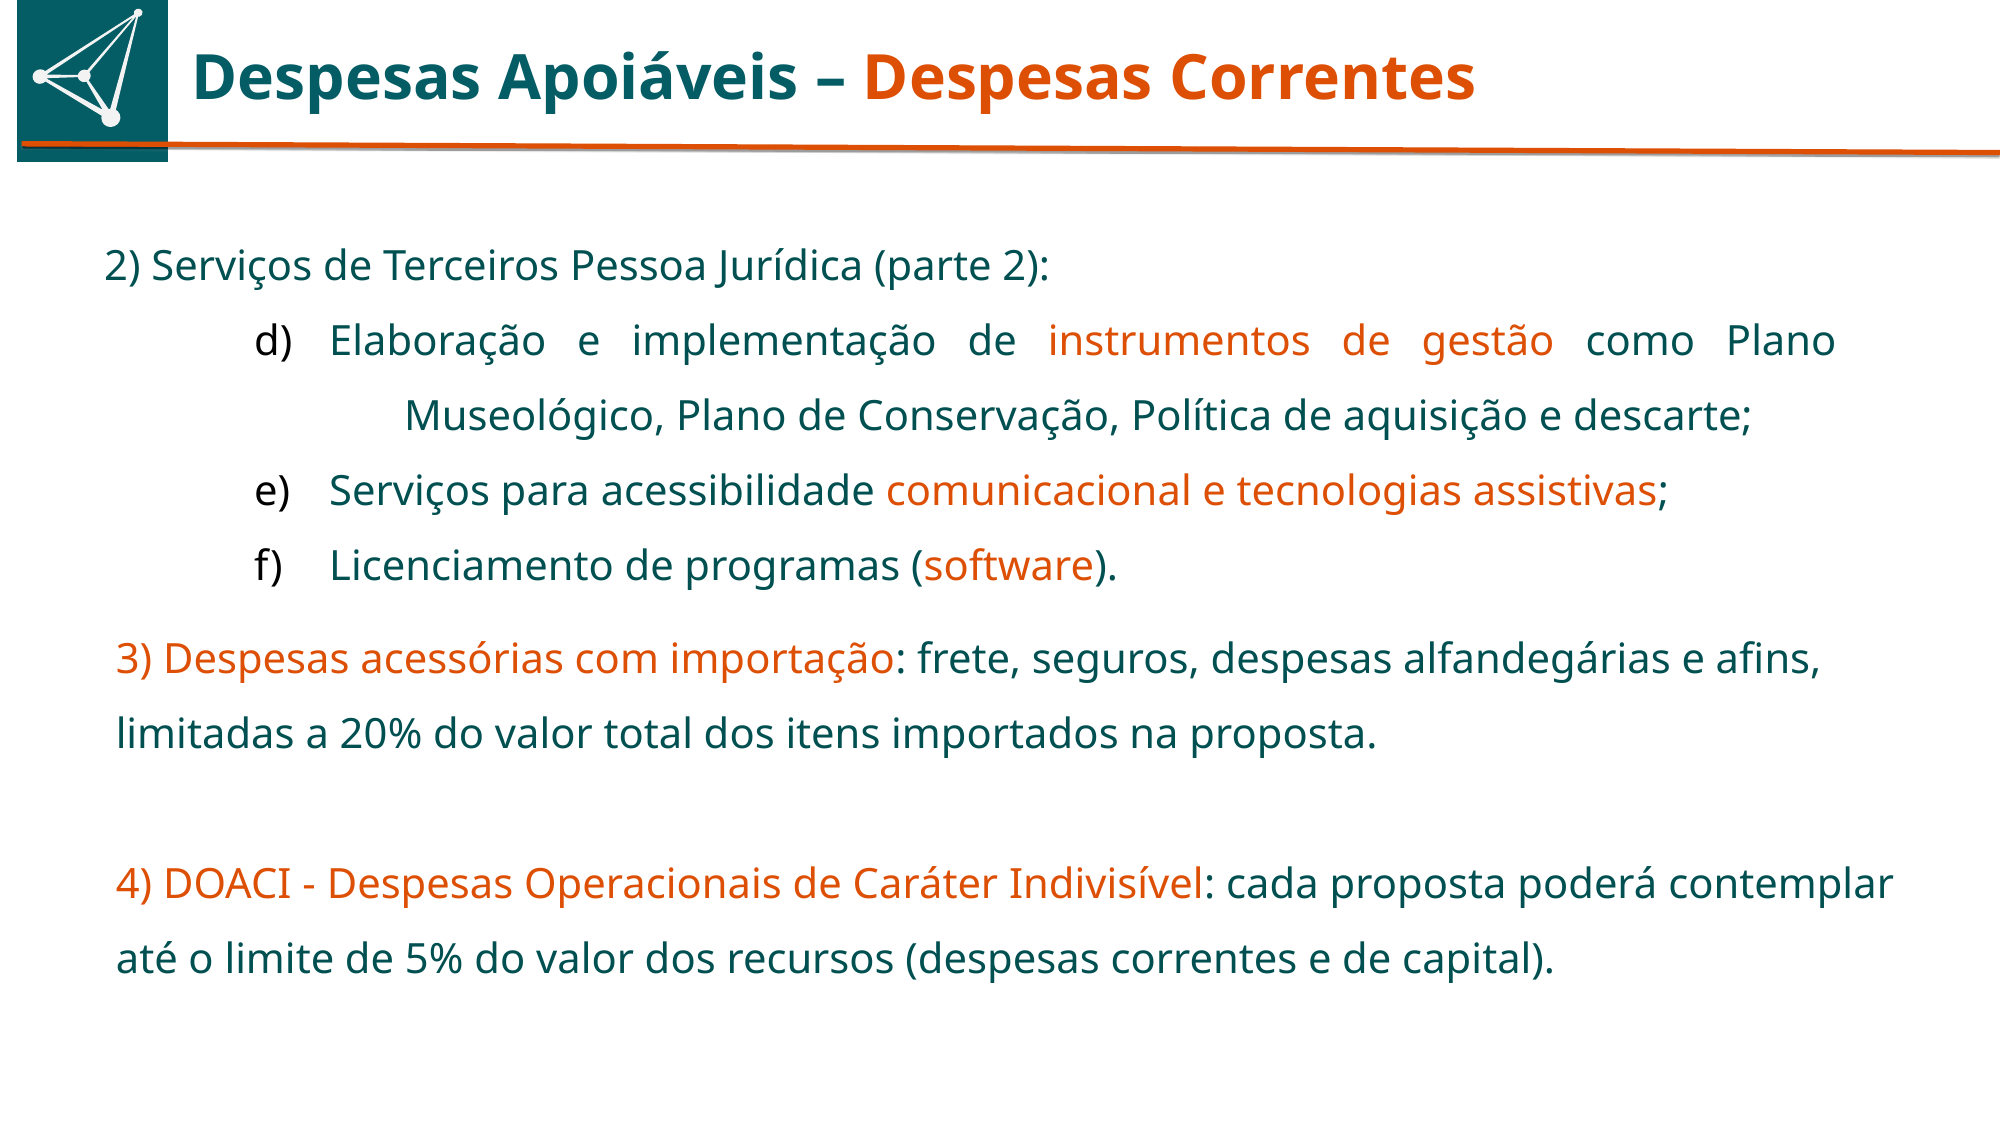

Despesas Apoiáveis – Despesas Correntes
2) Serviços de Terceiros Pessoa Jurídica (parte 2):
Elaboração e implementação de instrumentos de gestão como Plano Museológico, Plano de Conservação, Política de aquisição e descarte;
Serviços para acessibilidade comunicacional e tecnologias assistivas;
Licenciamento de programas (software).
3) Despesas acessórias com importação: frete, seguros, despesas alfandegárias e afins, limitadas a 20% do valor total dos itens importados na proposta.
4) DOACI - Despesas Operacionais de Caráter Indivisível: cada proposta poderá contemplar até o limite de 5% do valor dos recursos (despesas correntes e de capital).